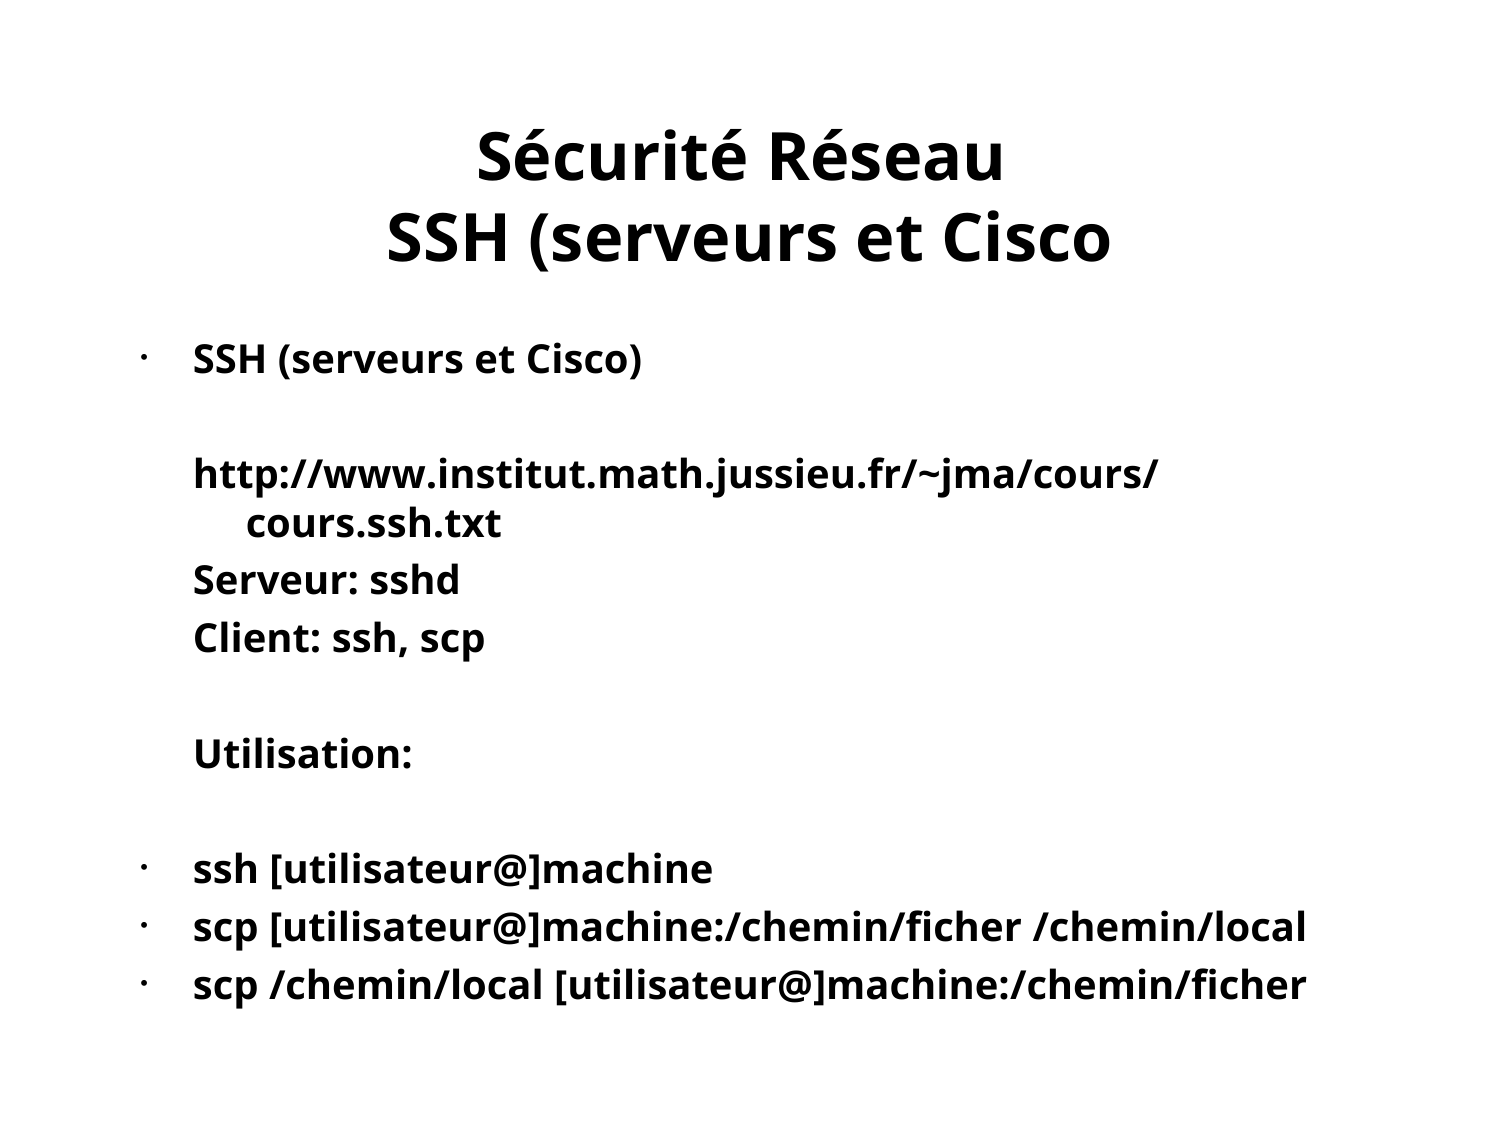

# Sécurité Réseau SSH (serveurs et Cisco
SSH (serveurs et Cisco)
http://www.institut.math.jussieu.fr/~jma/cours/cours.ssh.txt
Serveur: sshd
Client: ssh, scp
Utilisation:
ssh [utilisateur@]machine
scp [utilisateur@]machine:/chemin/ficher /chemin/local
scp /chemin/local [utilisateur@]machine:/chemin/ficher